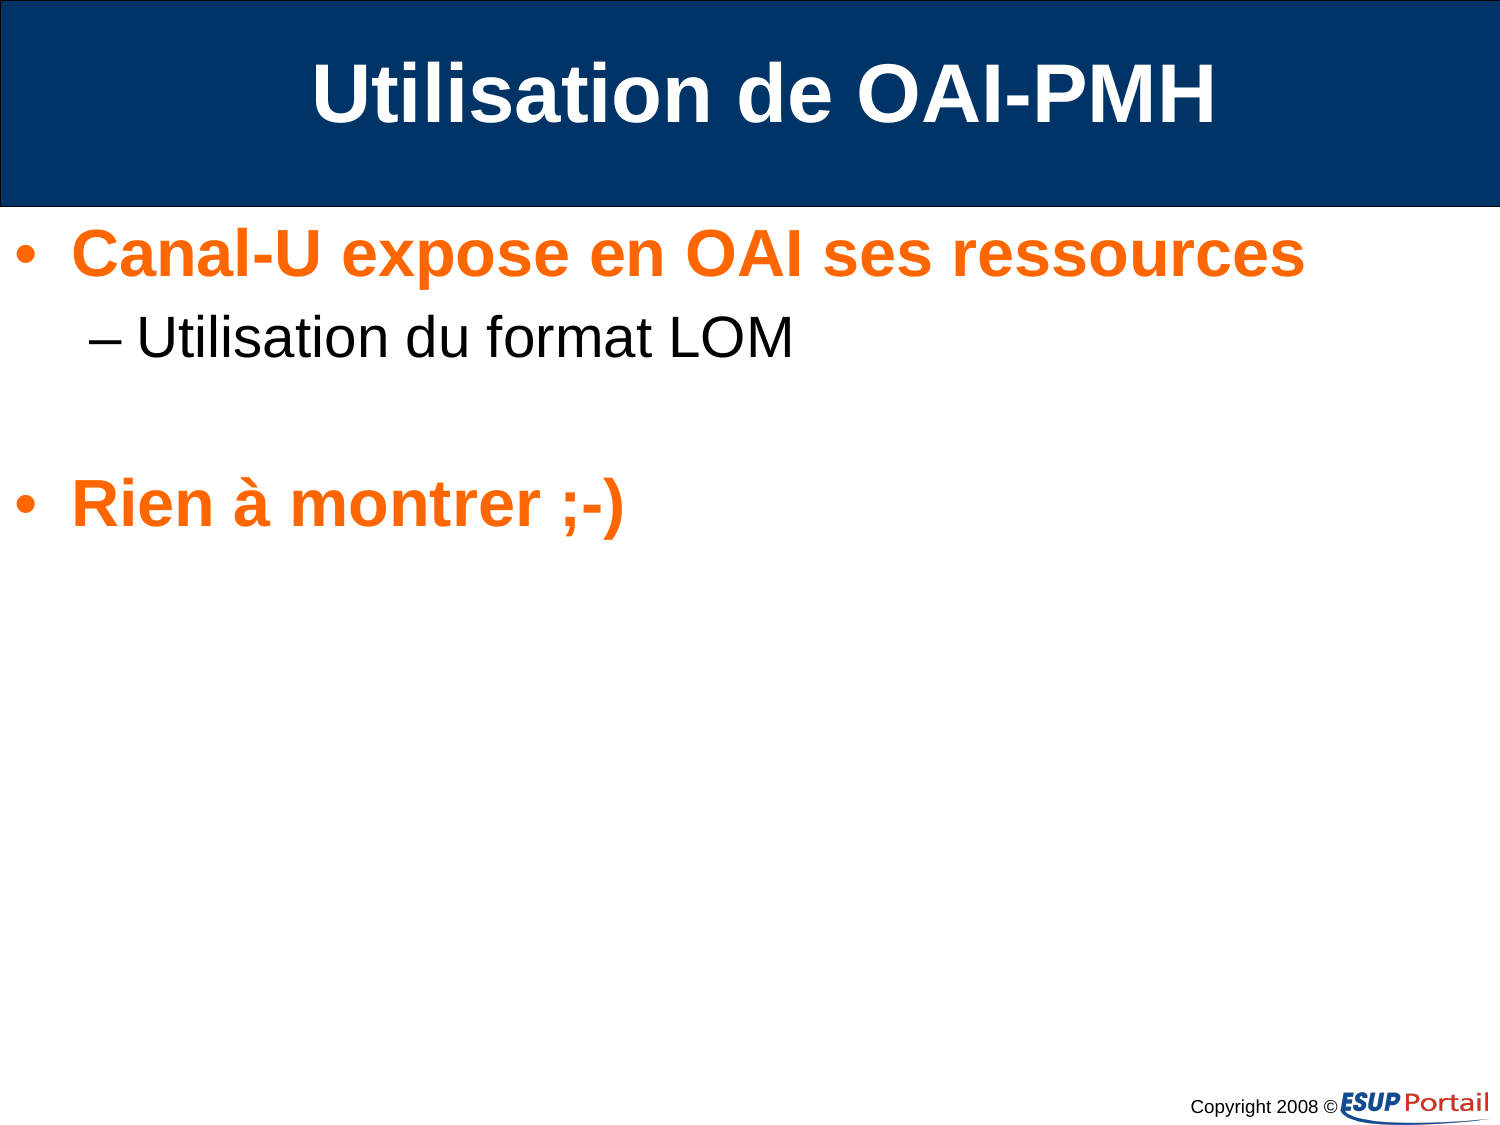

# Utilisation de OAI-PMH
Canal-U expose en OAI ses ressources
Utilisation du format LOM
Rien à montrer ;-)